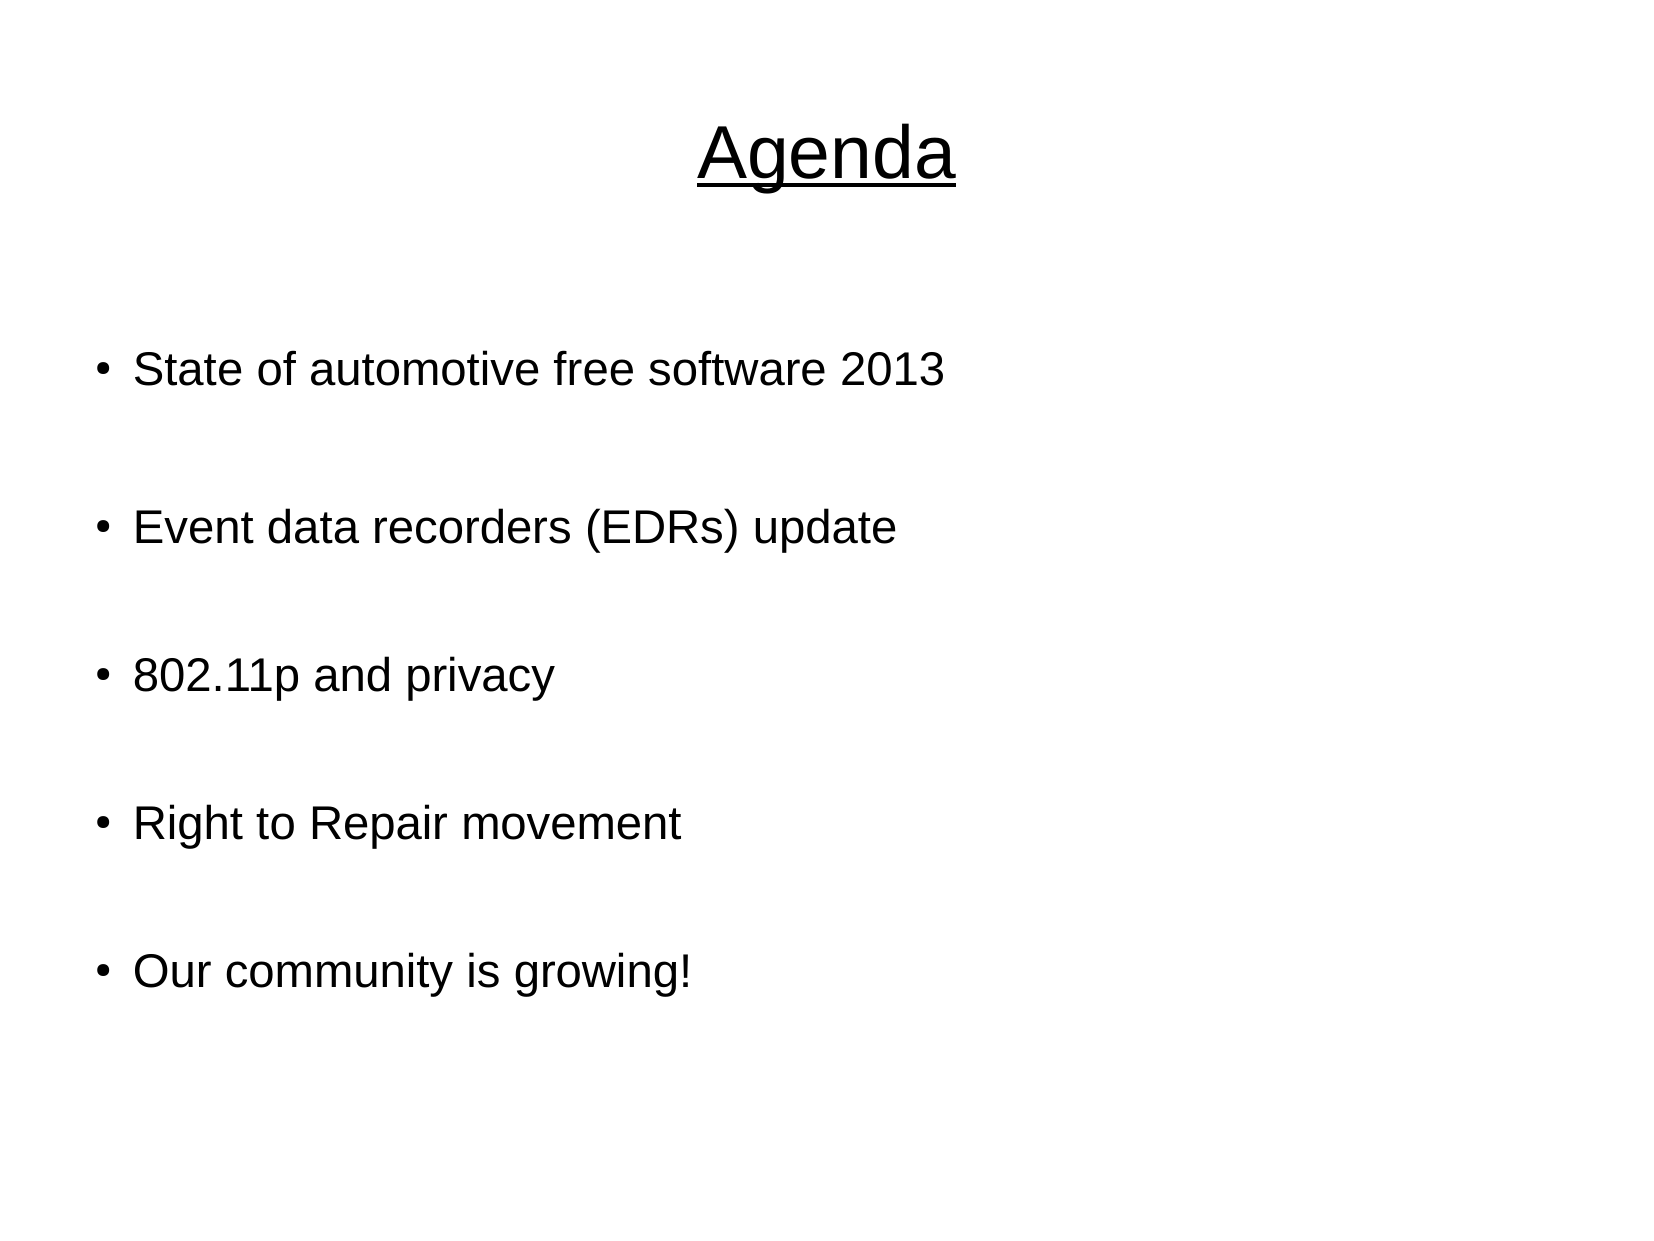

# Agenda
State of automotive free software 2013
Event data recorders (EDRs) update
802.11p and privacy
Right to Repair movement
Our community is growing!